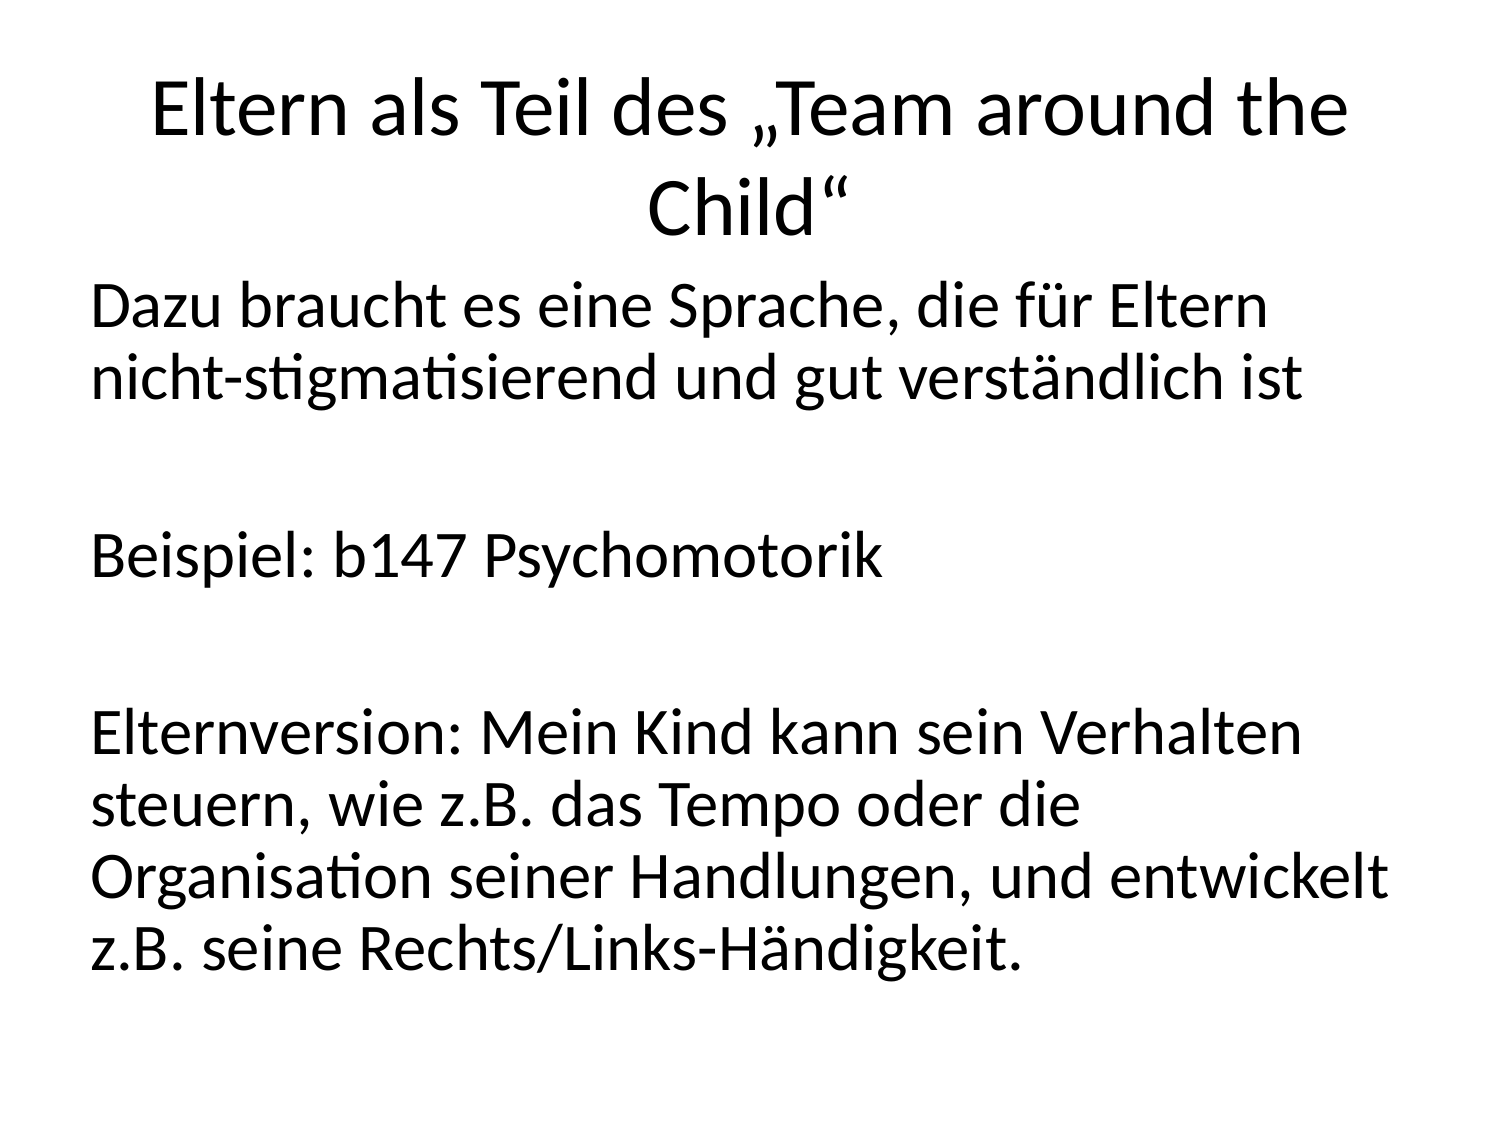

# Eltern als Teil des „Team around the Child“
Dazu braucht es eine Sprache, die für Eltern nicht-stigmatisierend und gut verständlich ist
Beispiel: b147 Psychomotorik
Elternversion: Mein Kind kann sein Verhalten steuern, wie z.B. das Tempo oder die Organisation seiner Handlungen, und entwickelt z.B. seine Rechts/Links-Händigkeit.